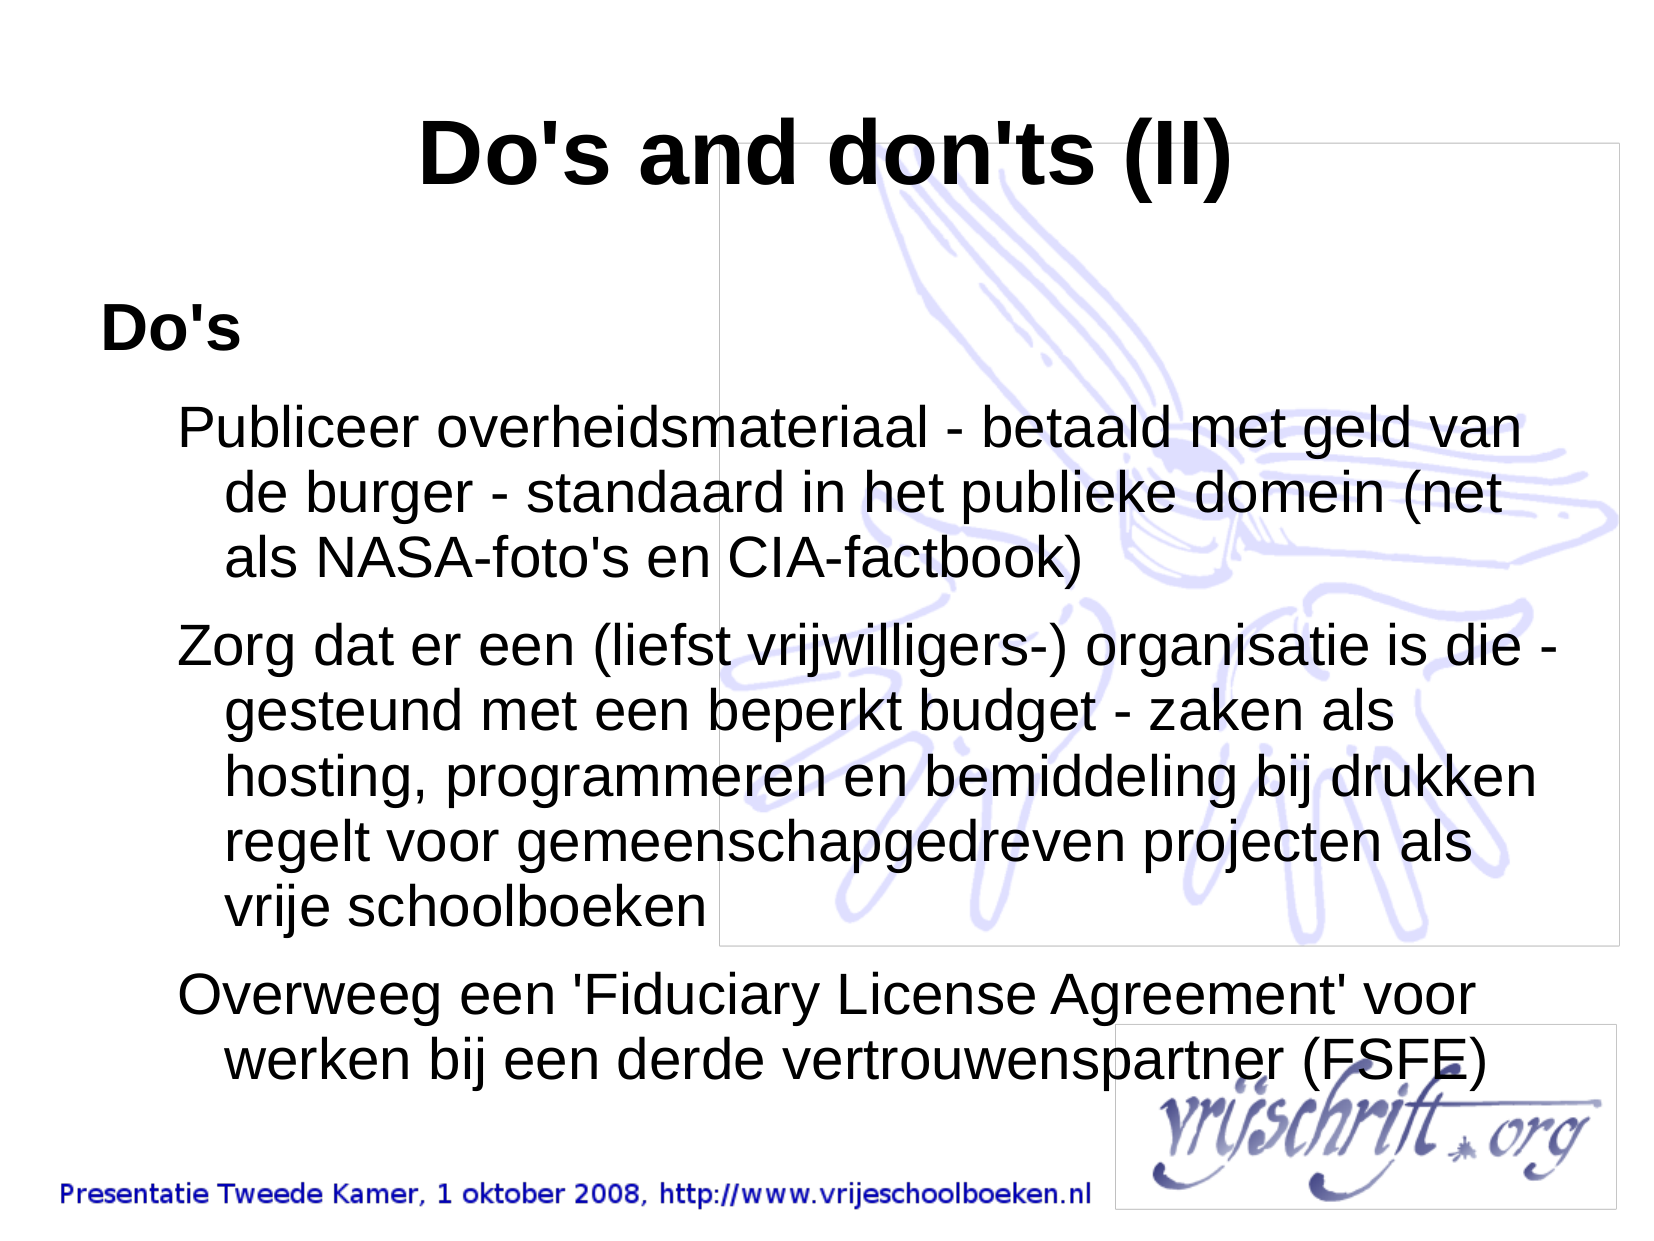

# Do's and don'ts (II)
Do's
Publiceer overheidsmateriaal - betaald met geld van de burger - standaard in het publieke domein (net als NASA-foto's en CIA-factbook)
Zorg dat er een (liefst vrijwilligers-) organisatie is die - gesteund met een beperkt budget - zaken als hosting, programmeren en bemiddeling bij drukken regelt voor gemeenschapgedreven projecten als vrije schoolboeken
Overweeg een 'Fiduciary License Agreement' voor werken bij een derde vertrouwenspartner (FSFE)